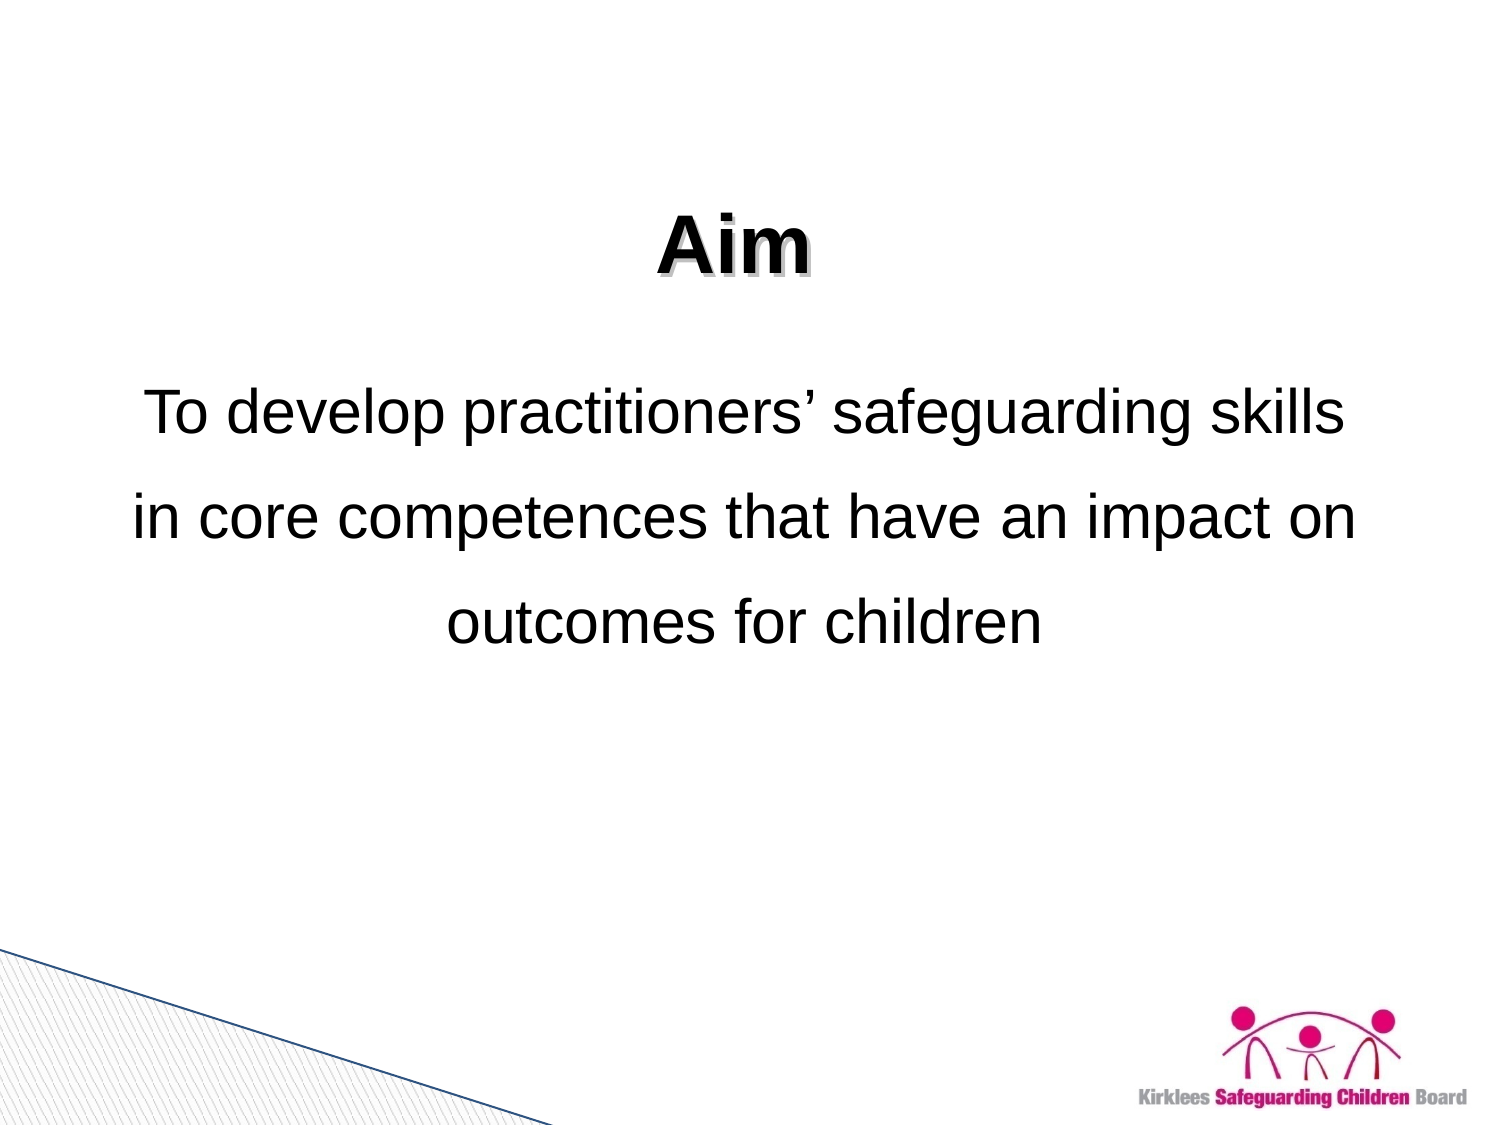

# Aim
To develop practitioners’ safeguarding skills in core competences that have an impact on outcomes for children